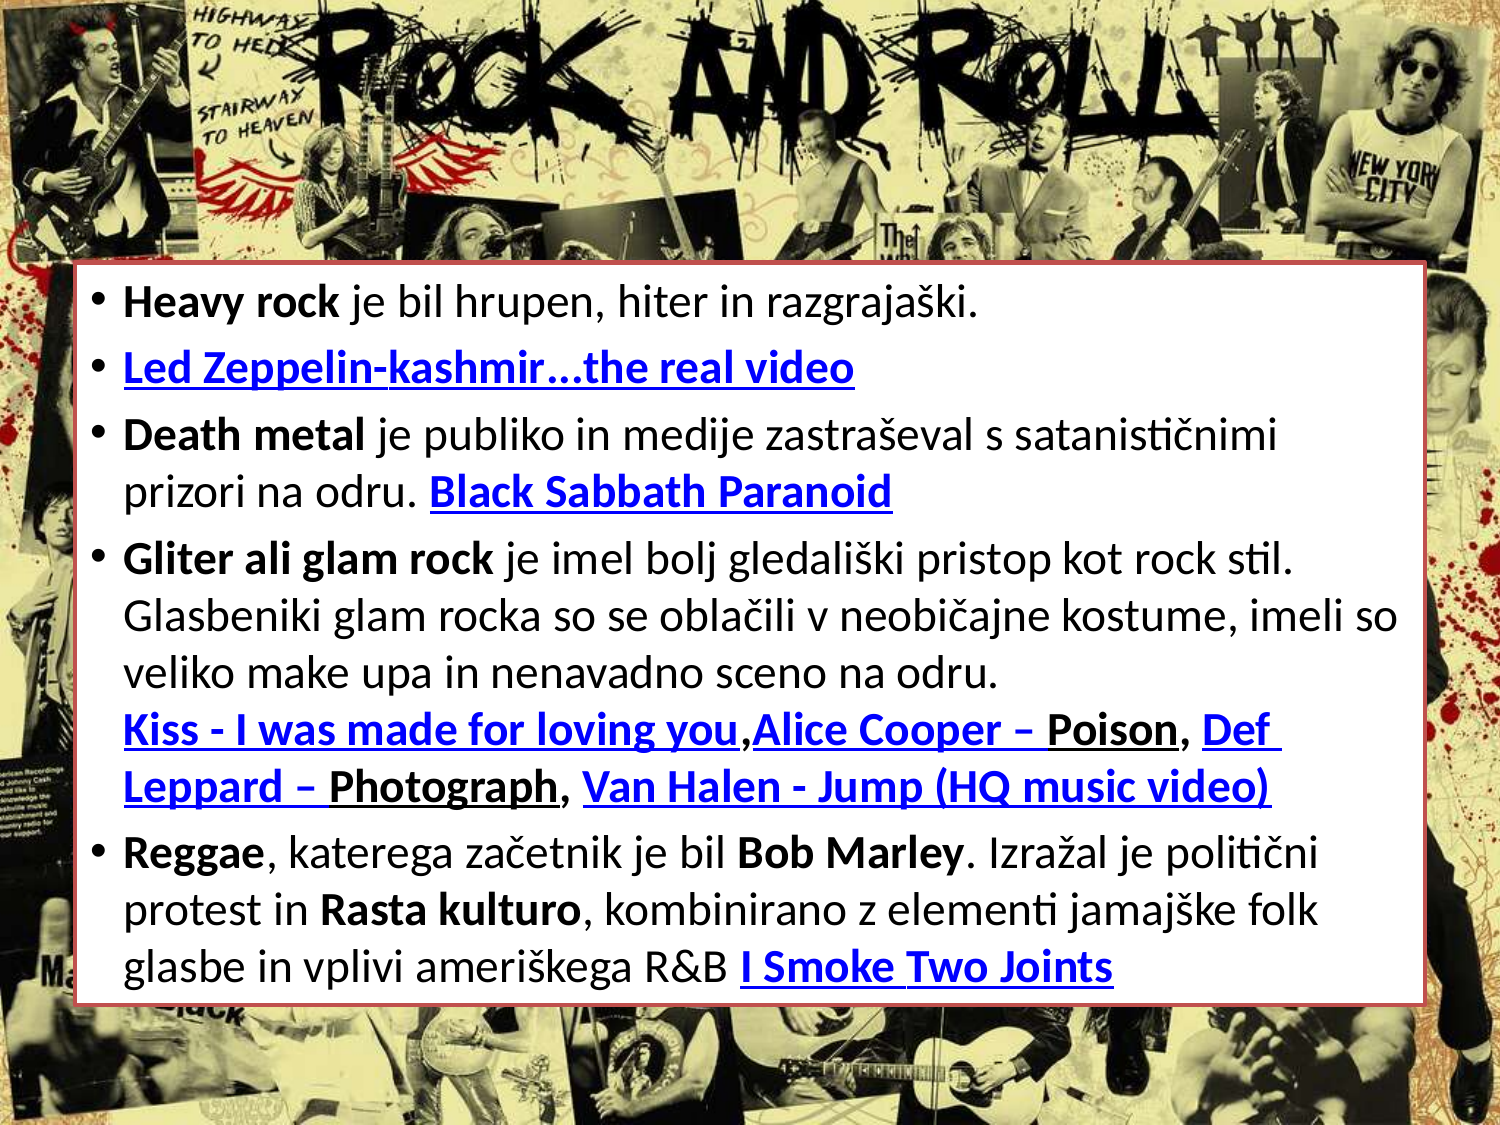

#
Heavy rock je bil hrupen, hiter in razgrajaški.
Led Zeppelin-kashmir...the real video
Death metal je publiko in medije zastraševal s satanističnimi prizori na odru. Black Sabbath Paranoid
Gliter ali glam rock je imel bolj gledališki pristop kot rock stil. Glasbeniki glam rocka so se oblačili v neobičajne kostume, imeli so veliko make upa in nenavadno sceno na odru. Kiss - I was made for loving you,Alice Cooper – Poison, Def Leppard – Photograph, Van Halen - Jump (HQ music video)
Reggae, katerega začetnik je bil Bob Marley. Izražal je politični protest in Rasta kulturo, kombinirano z elementi jamajške folk glasbe in vplivi ameriškega R&B I Smoke Two Joints